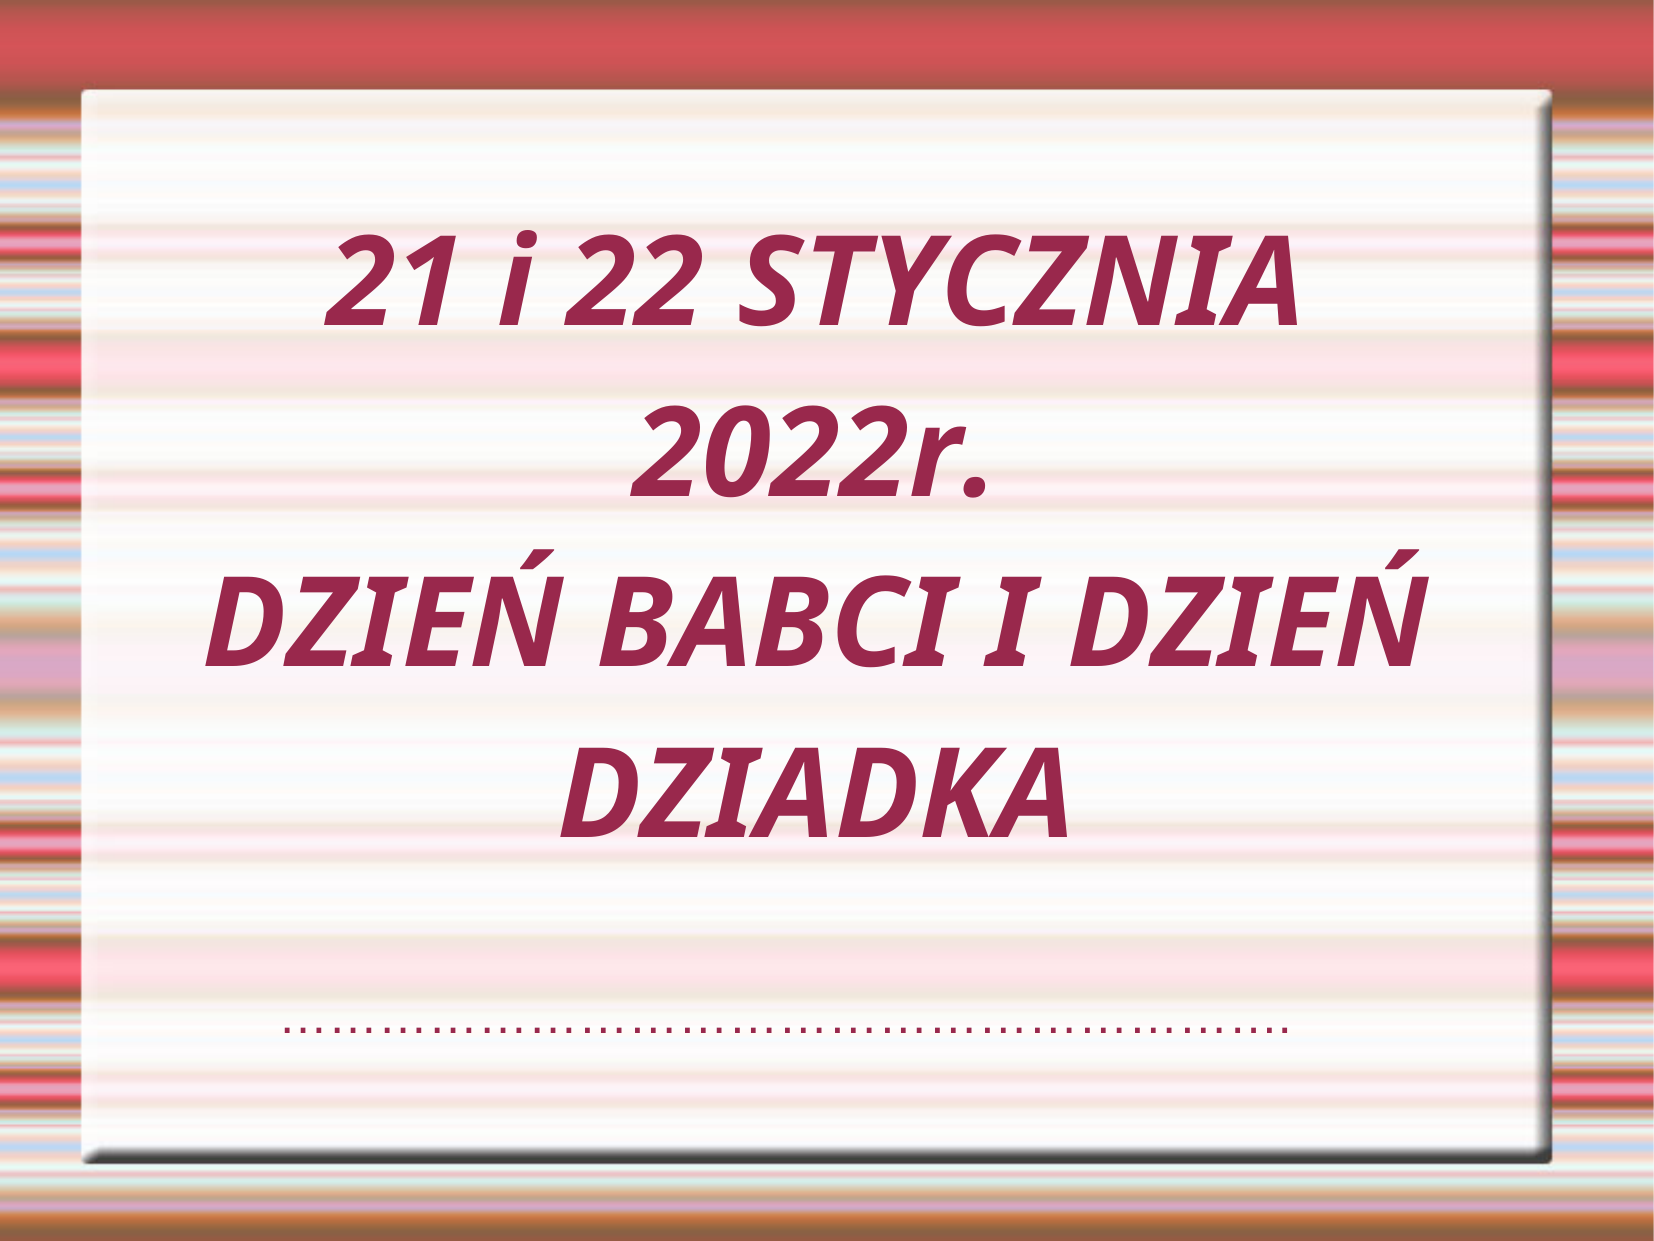

# 21 i 22 STYCZNIA 2022r. DZIEŃ BABCI I DZIEŃ DZIADKA
…………………………………………………….